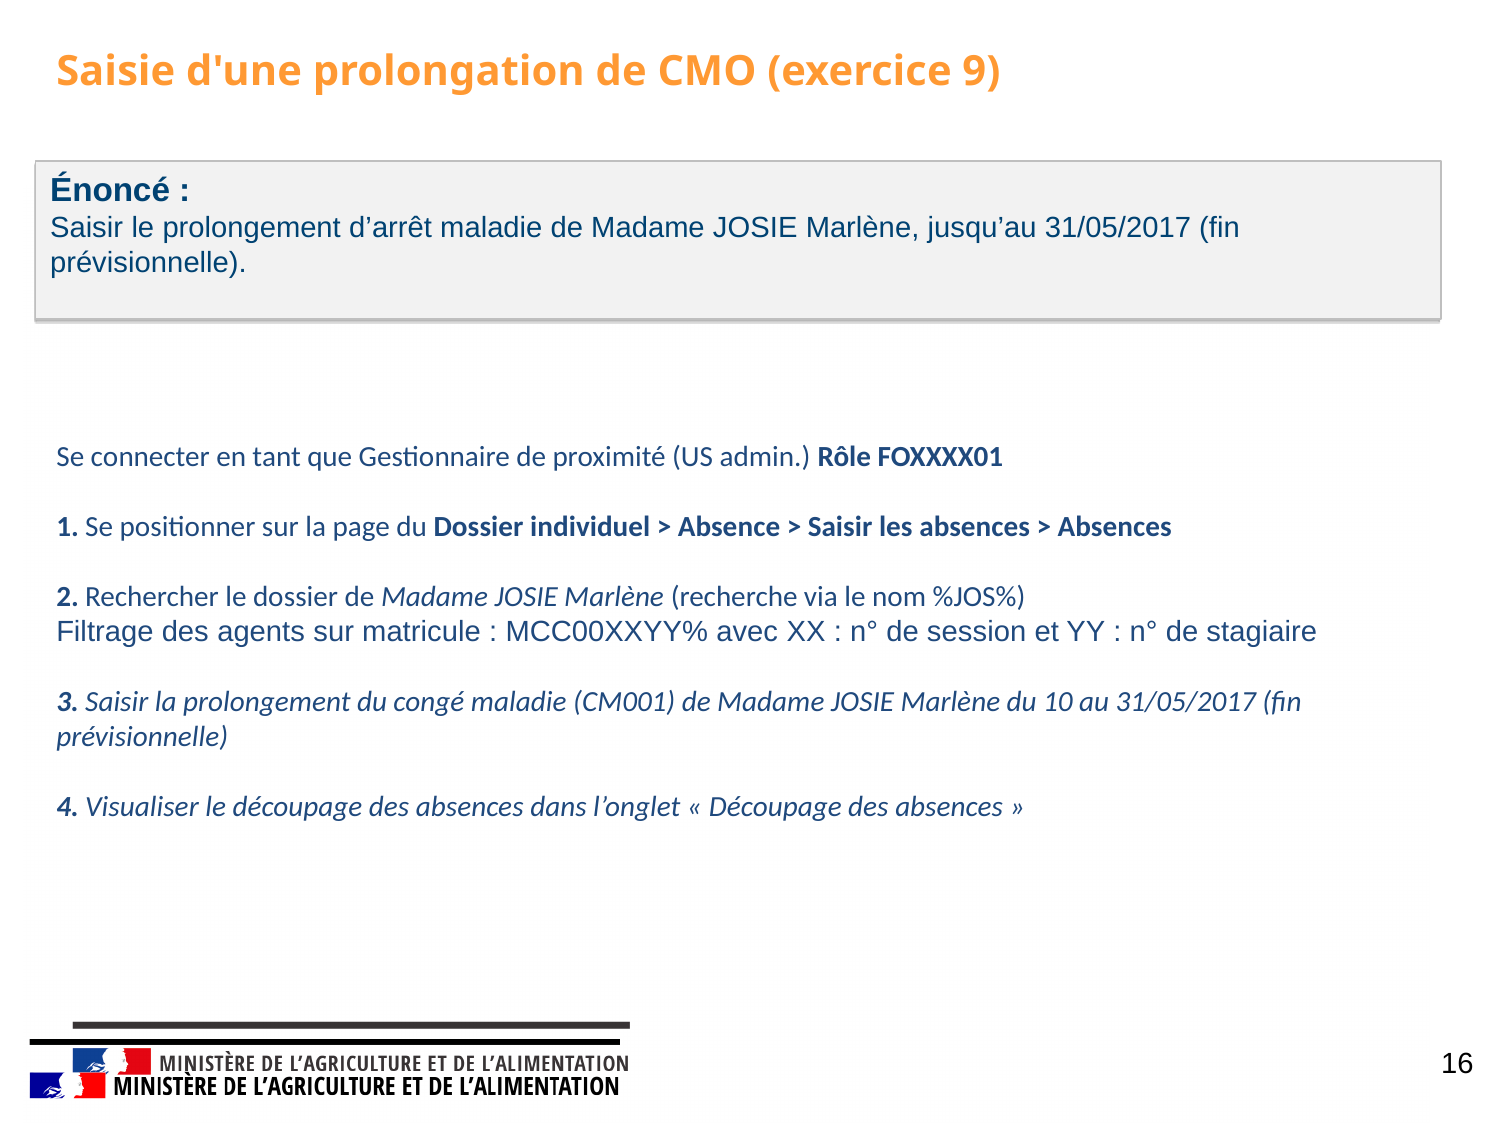

Saisie d'une prolongation de CMO (exercice 9)
Énoncé :
Saisir le prolongement d’arrêt maladie de Madame JOSIE Marlène, jusqu’au 31/05/2017 (fin prévisionnelle).
Se connecter en tant que Gestionnaire de proximité (US admin.) Rôle FOXXXX01
1. Se positionner sur la page du Dossier individuel > Absence > Saisir les absences > Absences
2. Rechercher le dossier de Madame JOSIE Marlène (recherche via le nom %JOS%)
Filtrage des agents sur matricule : MCC00XXYY% avec XX : n° de session et YY : n° de stagiaire
3. Saisir la prolongement du congé maladie (CM001) de Madame JOSIE Marlène du 10 au 31/05/2017 (fin prévisionnelle)
4. Visualiser le découpage des absences dans l’onglet « Découpage des absences »